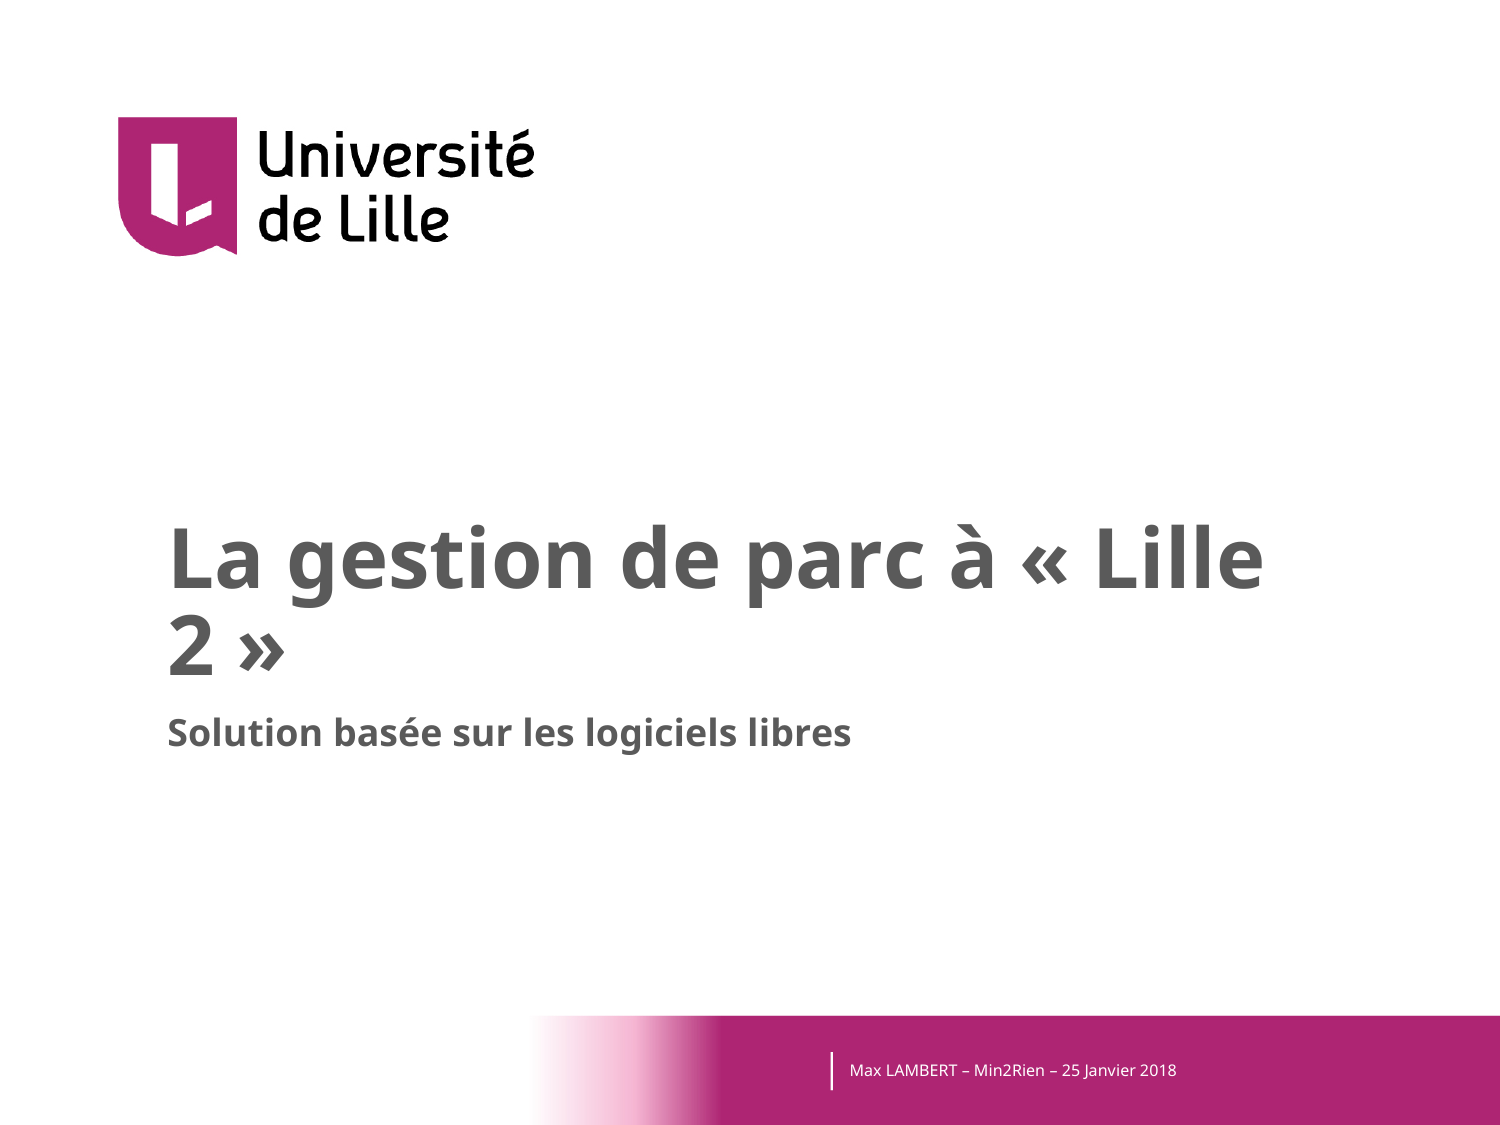

# La gestion de parc à « Lille 2 »
Solution basée sur les logiciels libres
Max LAMBERT – Min2Rien – 25 Janvier 2018